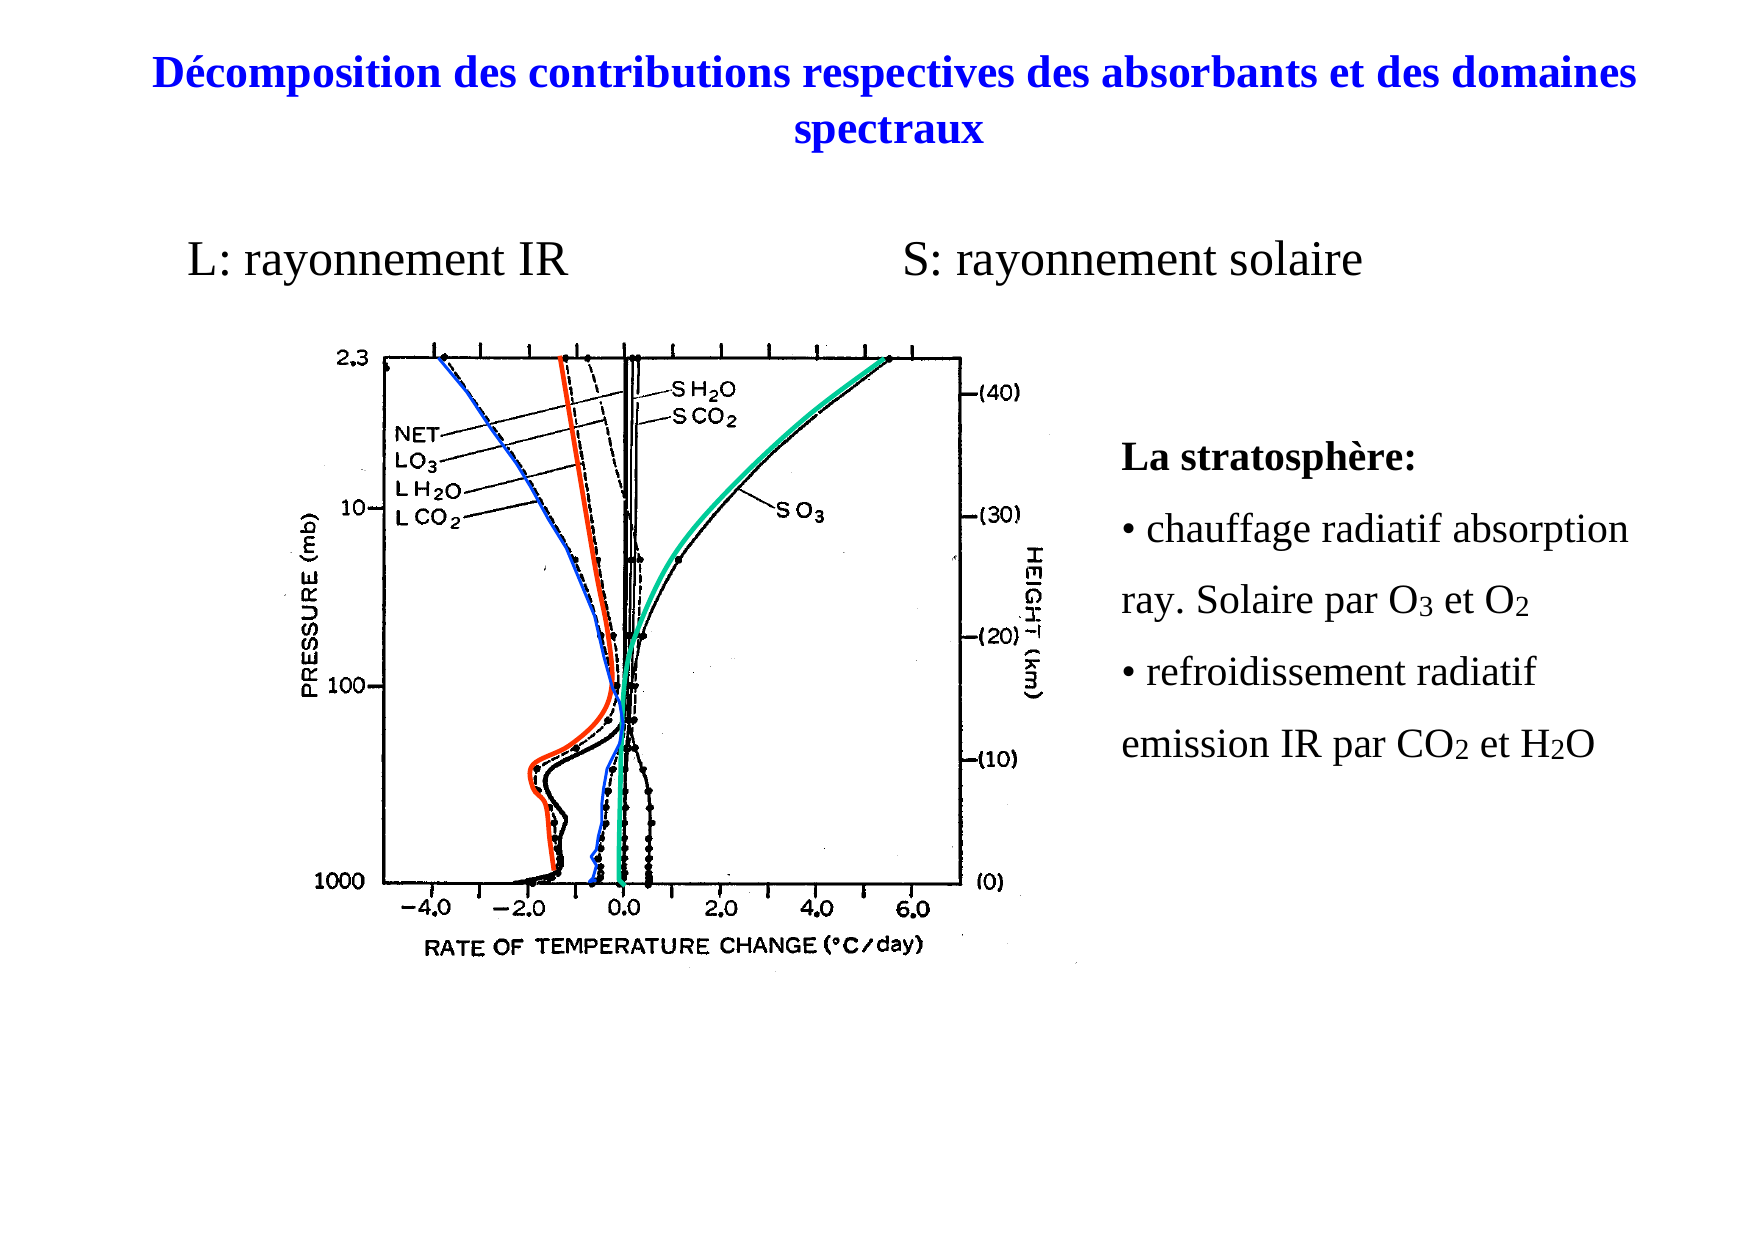

Décomposition des contributions respectives des absorbants et des domaines spectraux
L: rayonnement IR
S: rayonnement solaire
La stratosphère:
 chauffage radiatif absorption ray. Solaire par O3 et O2
 refroidissement radiatif emission IR par CO2 et H2O